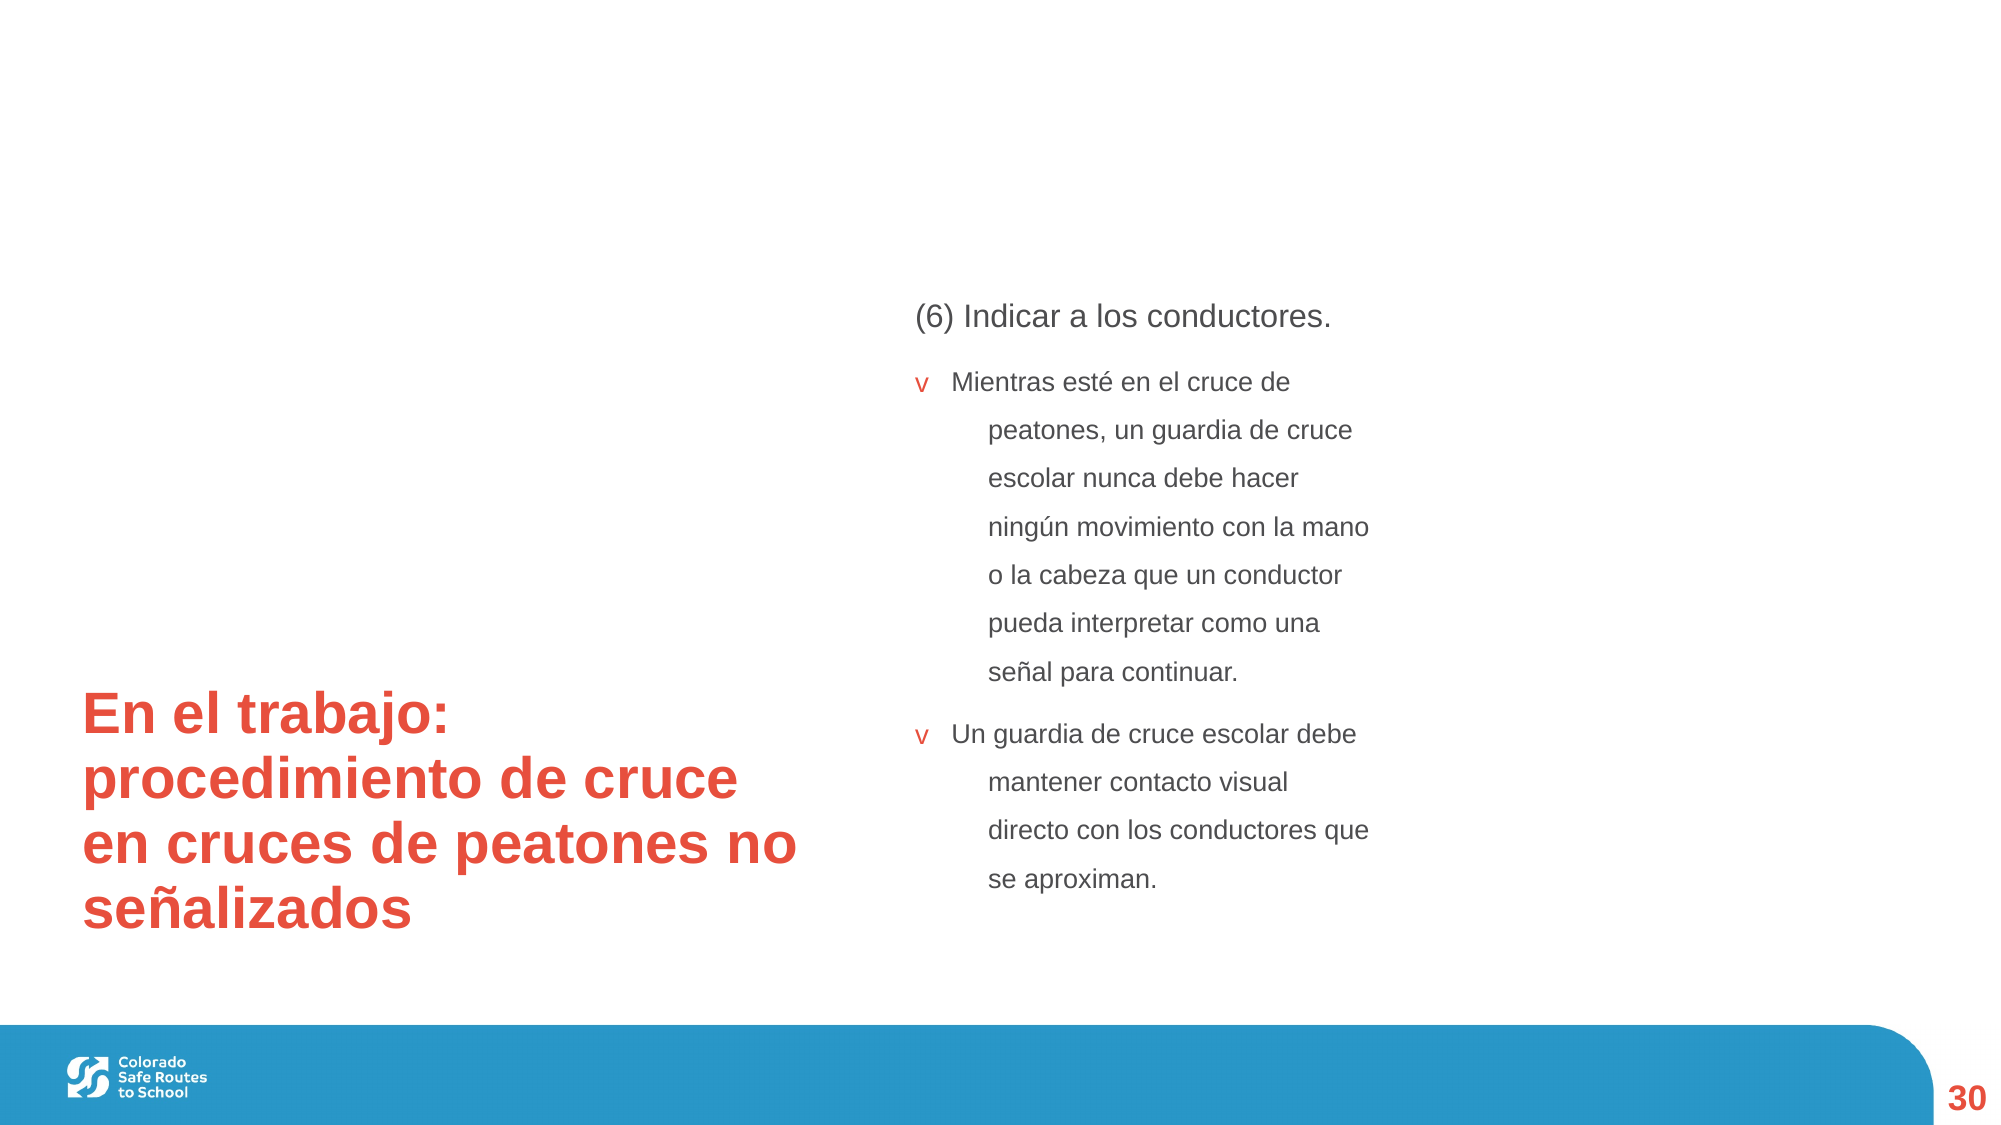

# En el trabajo: procedimiento de cruce en cruces de peatones no señalizados
(6) Indicar a los conductores.
Mientras esté en el cruce de peatones, un guardia de cruce escolar nunca debe hacer ningún movimiento con la mano o la cabeza que un conductor pueda interpretar como una señal para continuar.
Un guardia de cruce escolar debe mantener contacto visual directo con los conductores que se aproximan.
30